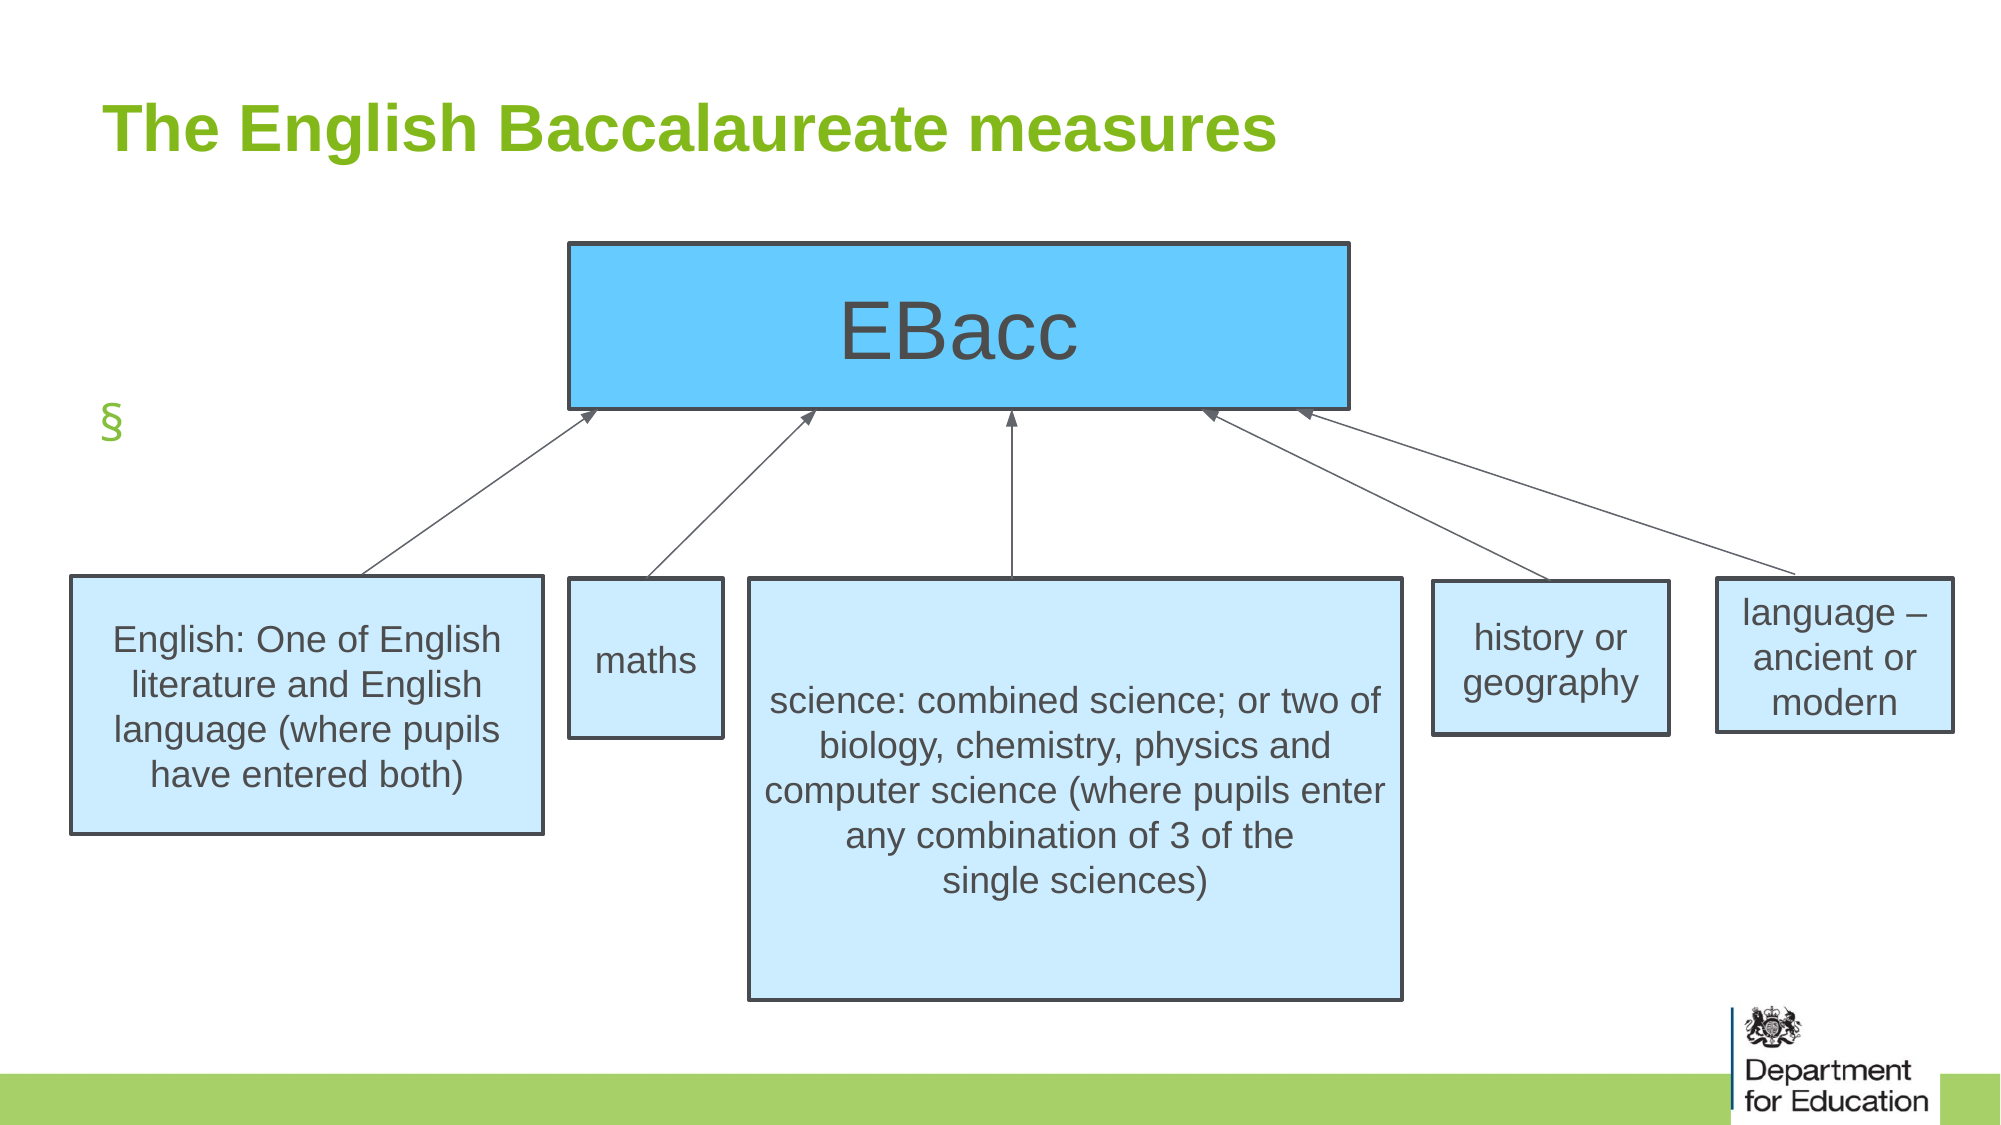

# The English Baccalaureate measures
EBacc
English: One of English literature and English language (where pupils have entered both)
maths
science: combined science; or two of biology, chemistry, physics and computer science (where pupils enter any combination of 3 of the
single sciences)
language –
ancient or modern
history or geography